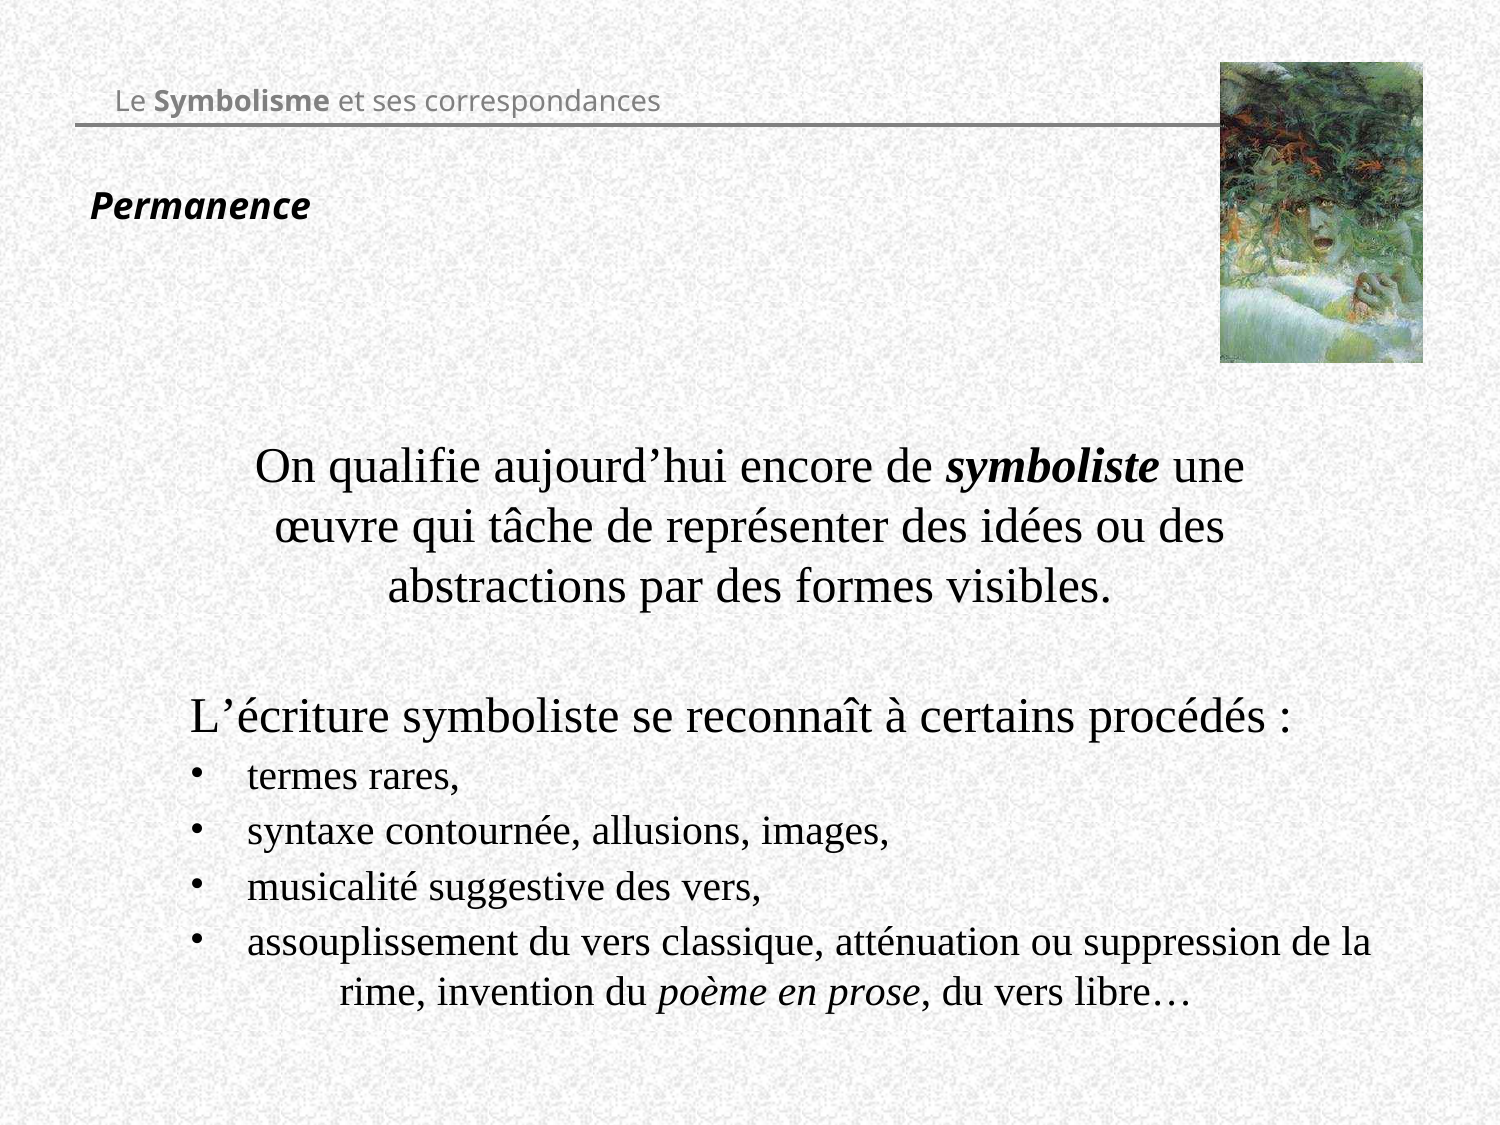

Le Symbolisme et ses correspondances
Permanence
On qualifie aujourd’hui encore de symboliste une œuvre qui tâche de représenter des idées ou des abstractions par des formes visibles.
L’écriture symboliste se reconnaît à certains procédés :
 termes rares,
 syntaxe contournée, allusions, images,
 musicalité suggestive des vers,
 assouplissement du vers classique, atténuation ou suppression de la 	rime, invention du poème en prose, du vers libre…